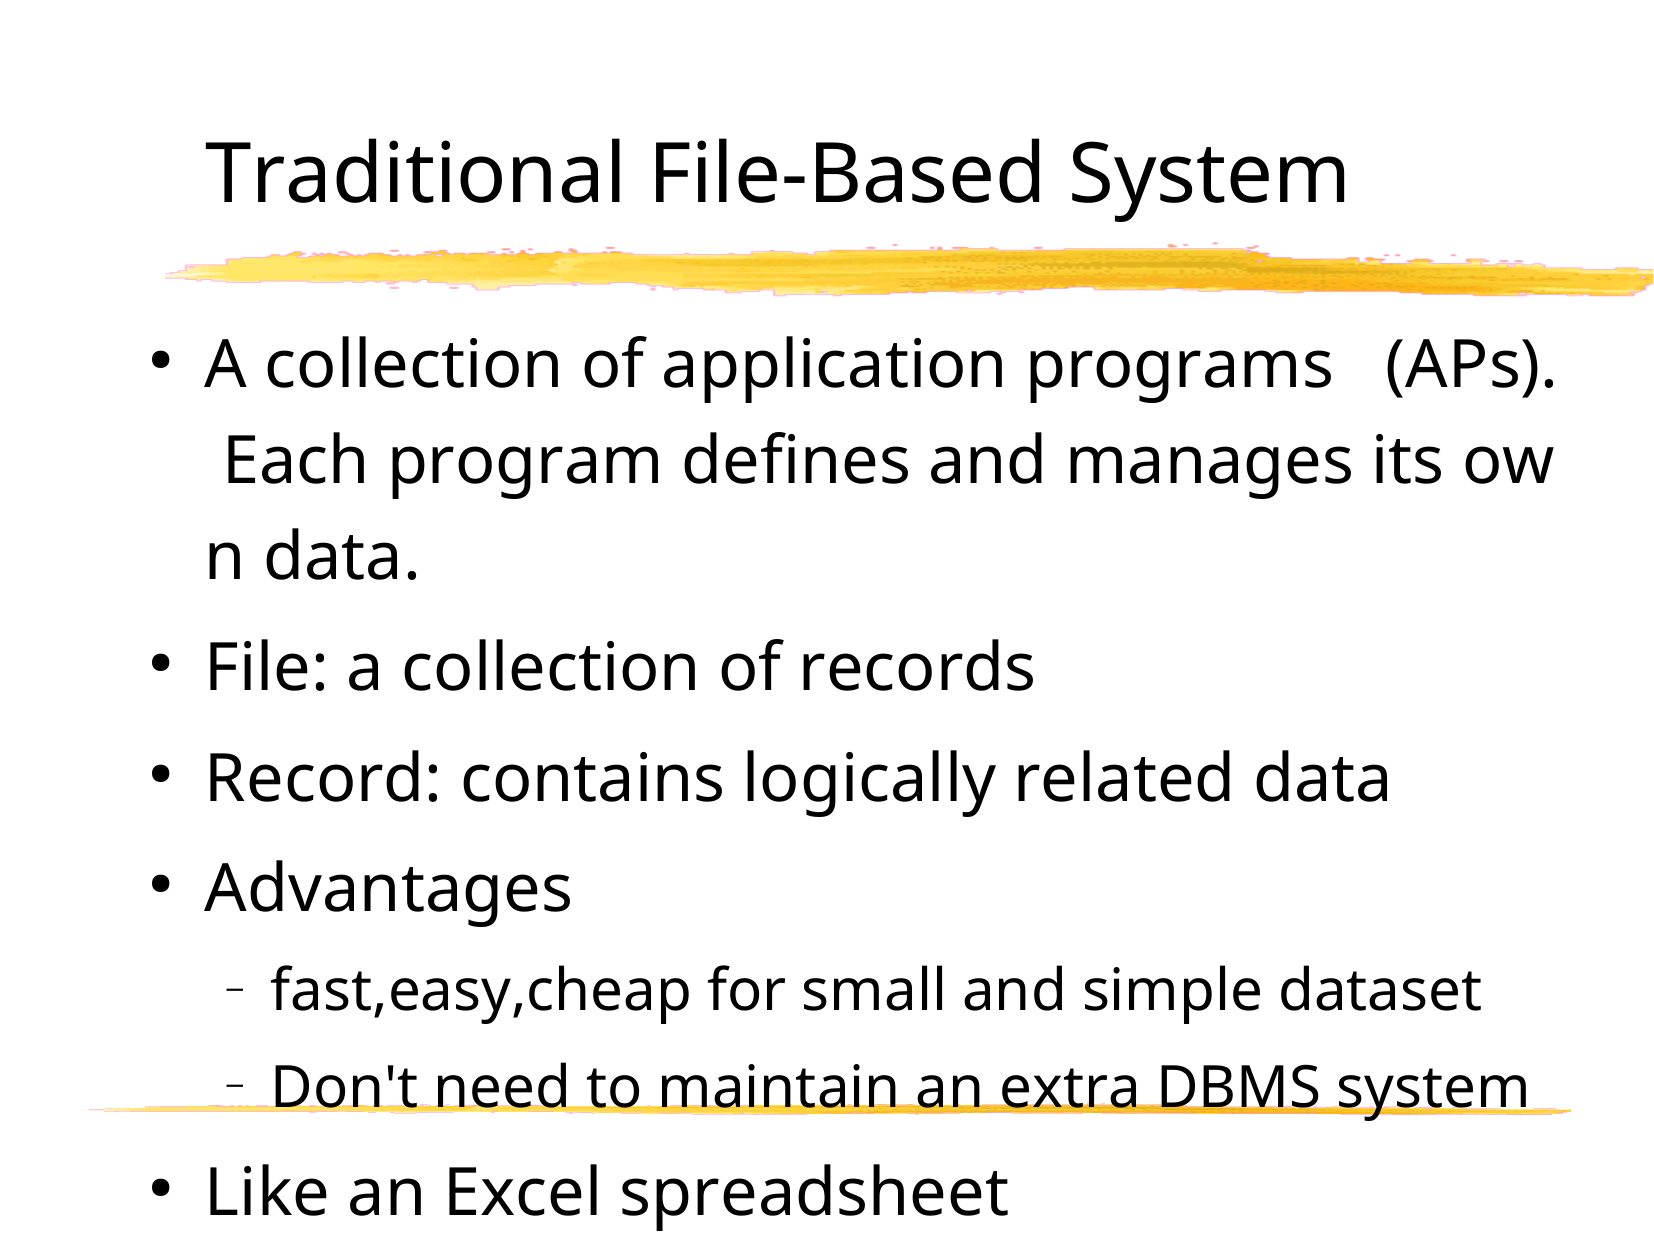

# Traditional File-Based System
A collection of application programs (APs). Each program defines and manages its own data.
File: a collection of records
Record: contains logically related data
Advantages
fast,easy,cheap for small and simple dataset
Don't need to maintain an extra DBMS system
Like an Excel spreadsheet